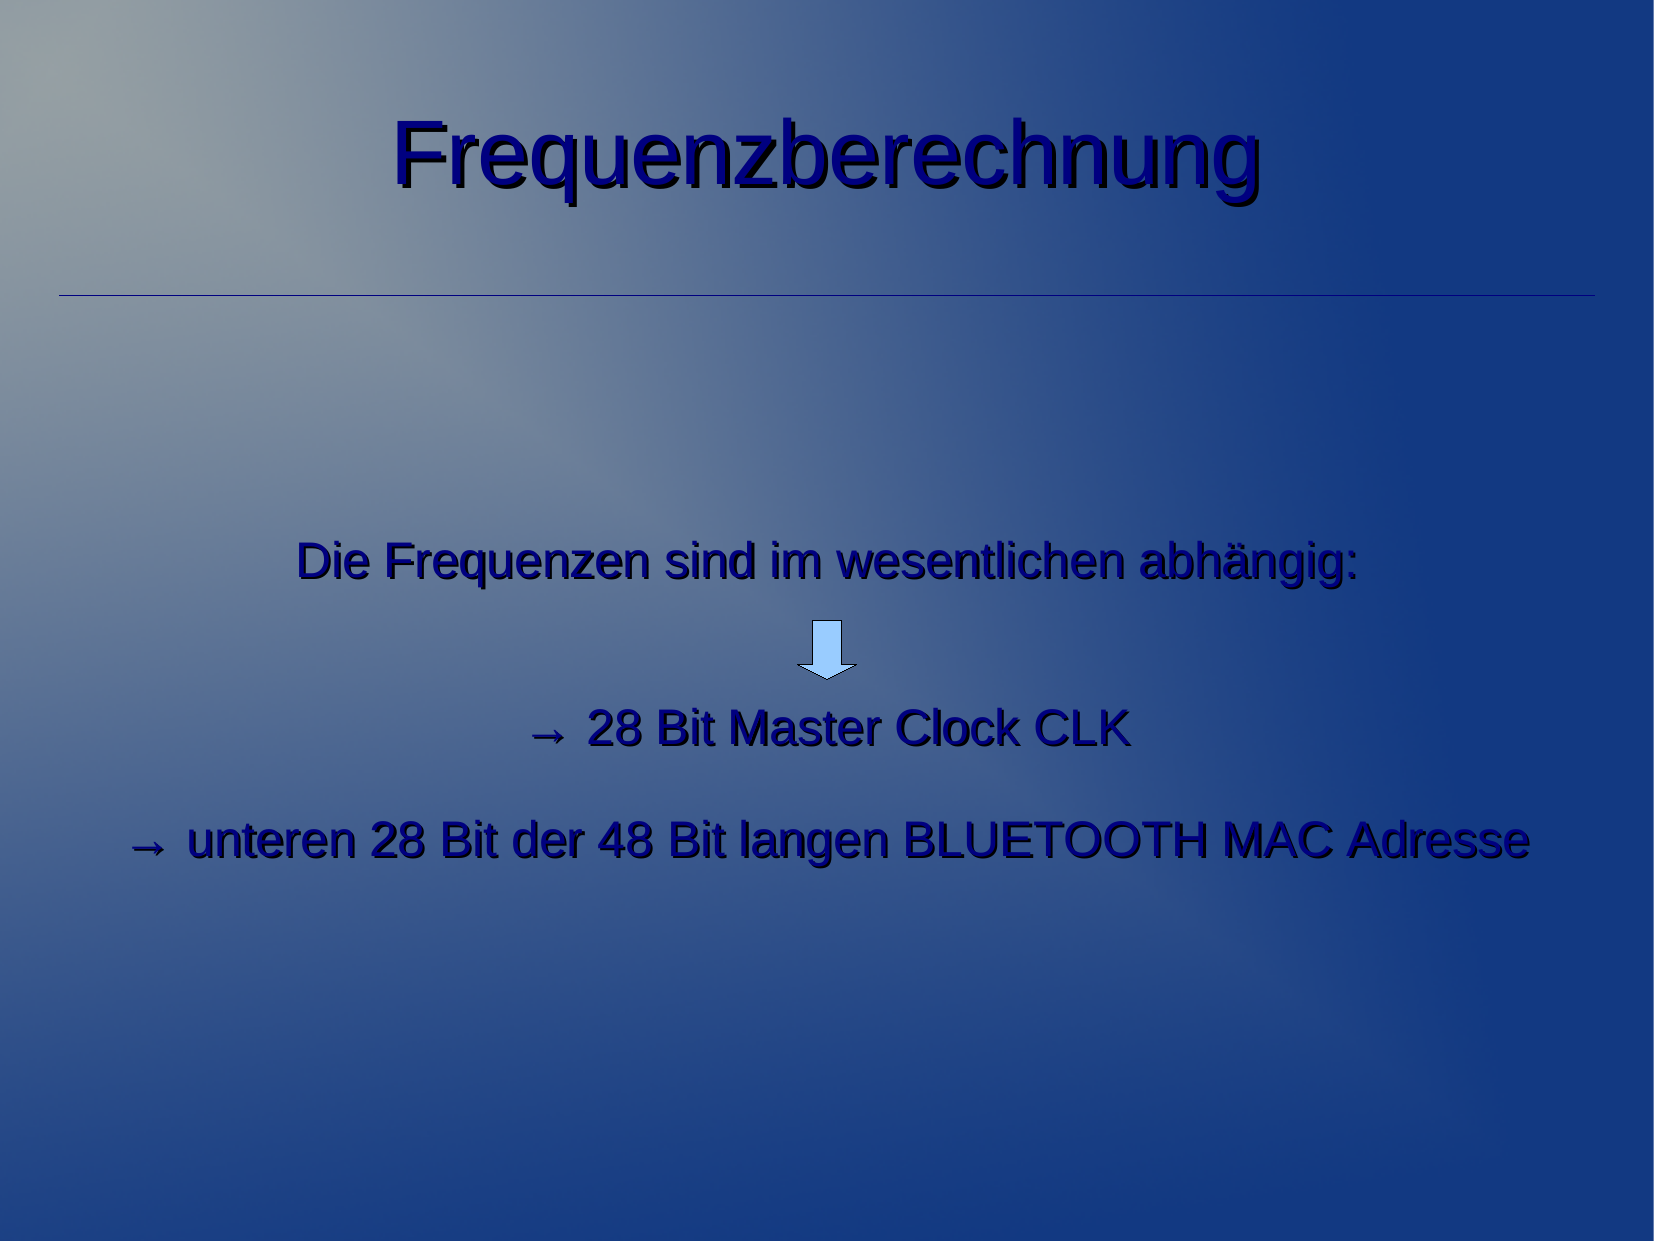

# Frequenzberechnung
Die Frequenzen sind im wesentlichen abhängig:
→ 28 Bit Master Clock CLK
→ unteren 28 Bit der 48 Bit langen BLUETOOTH MAC Adresse